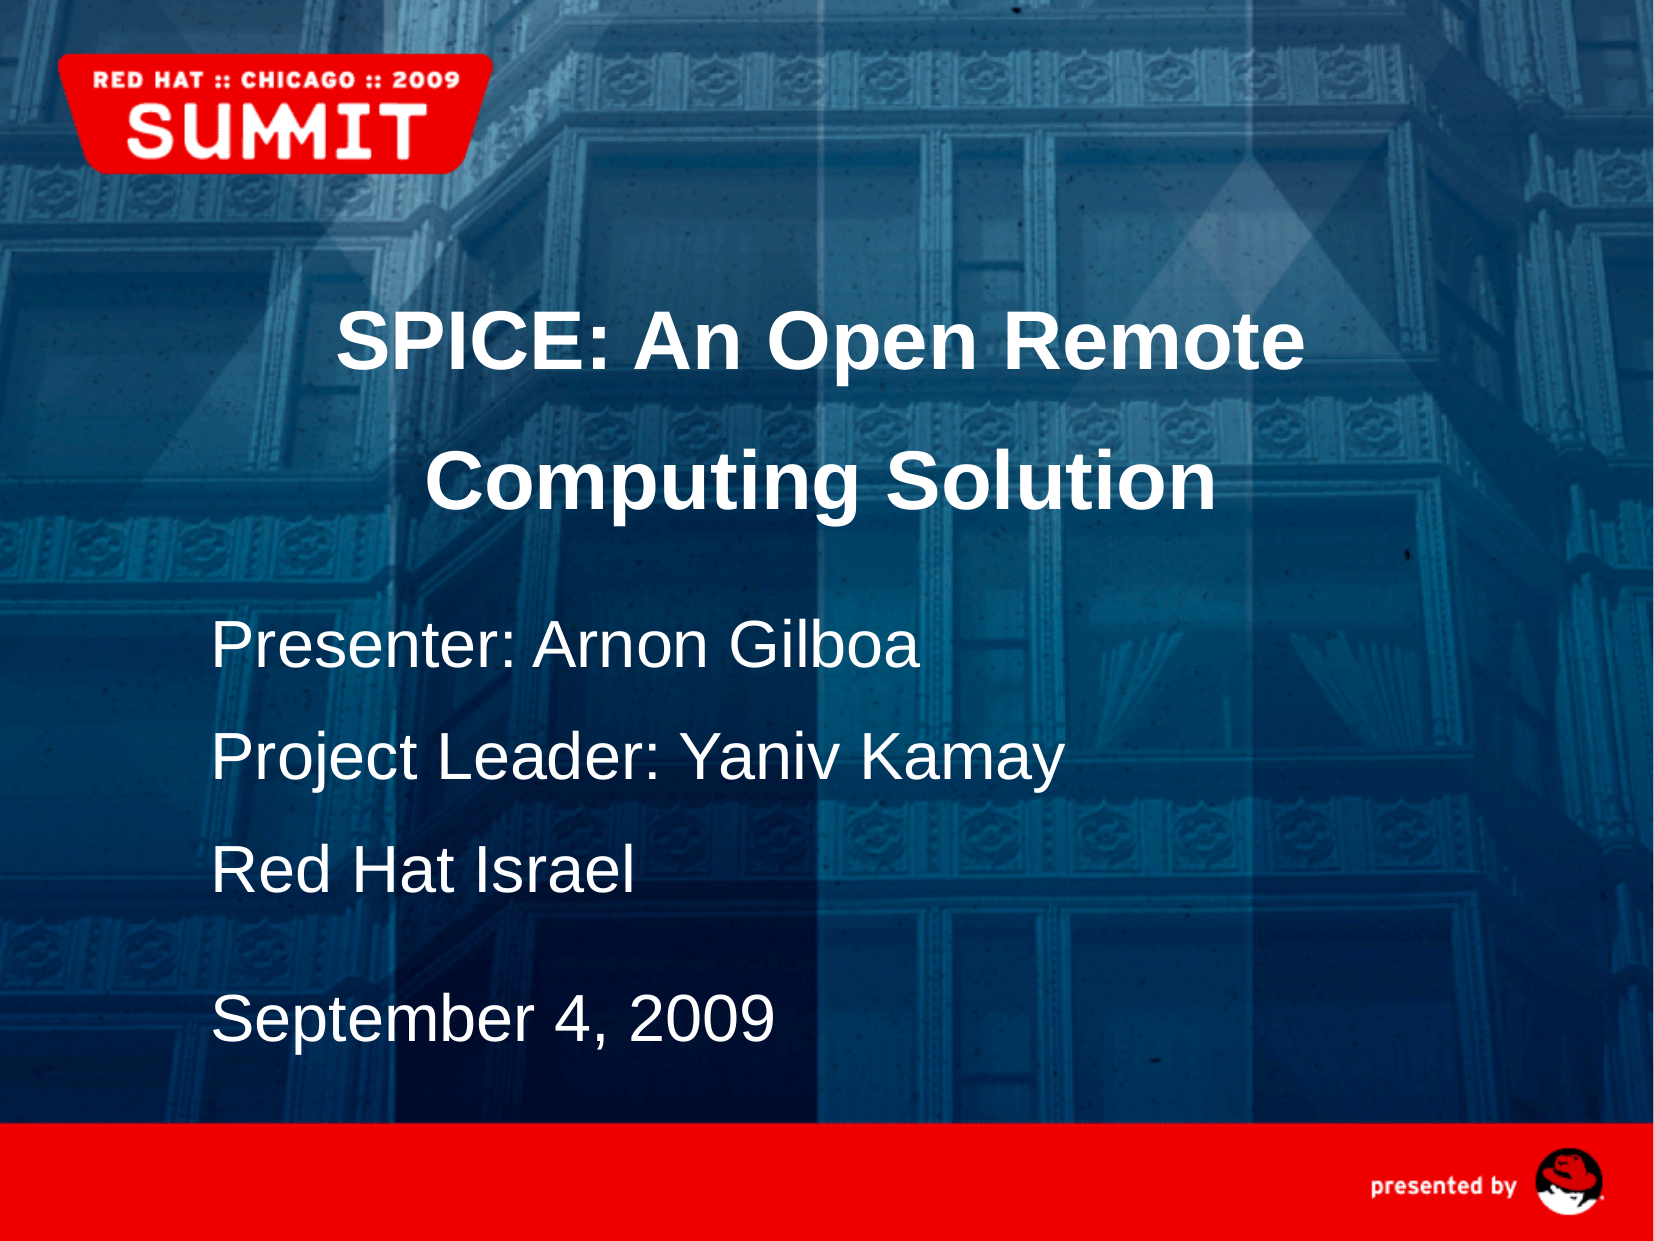

SPICE: An Open Remote Computing Solution
Presenter: Arnon Gilboa
Project Leader: Yaniv Kamay
Red Hat Israel
September 4, 2009